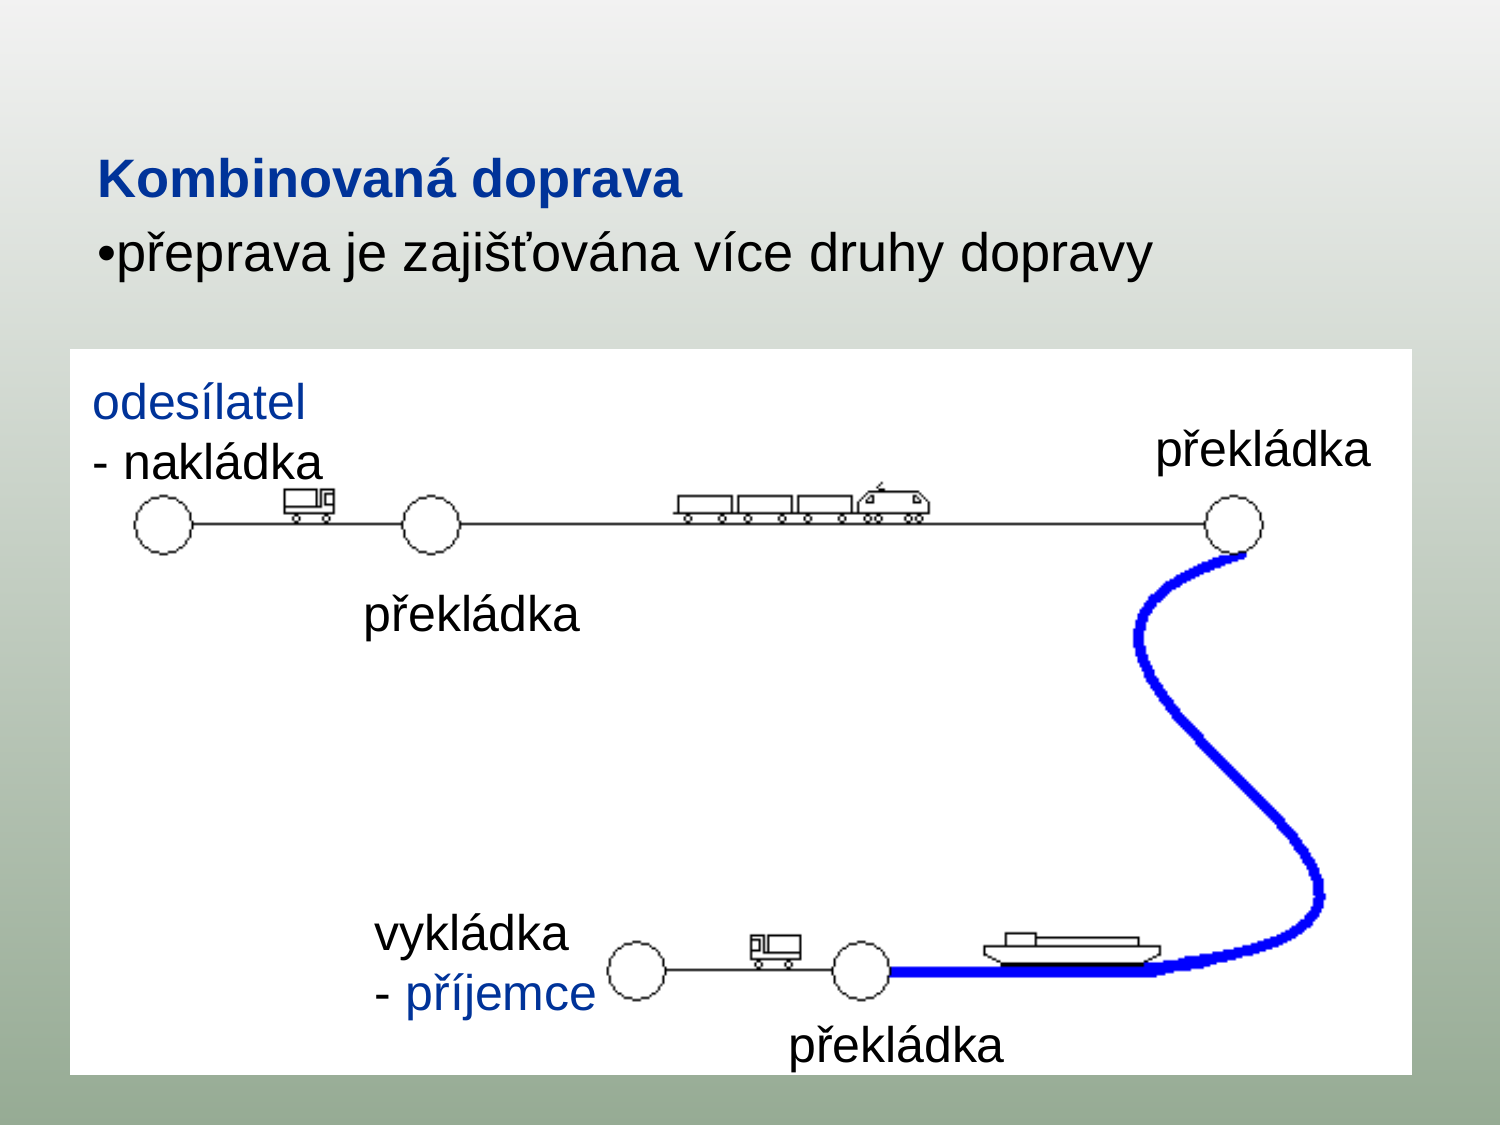

# Kombinovaná doprava
přeprava je zajišťována více druhy dopravy
odesílatel
- nakládka
překládka
překládka
vykládka
- příjemce
překládka